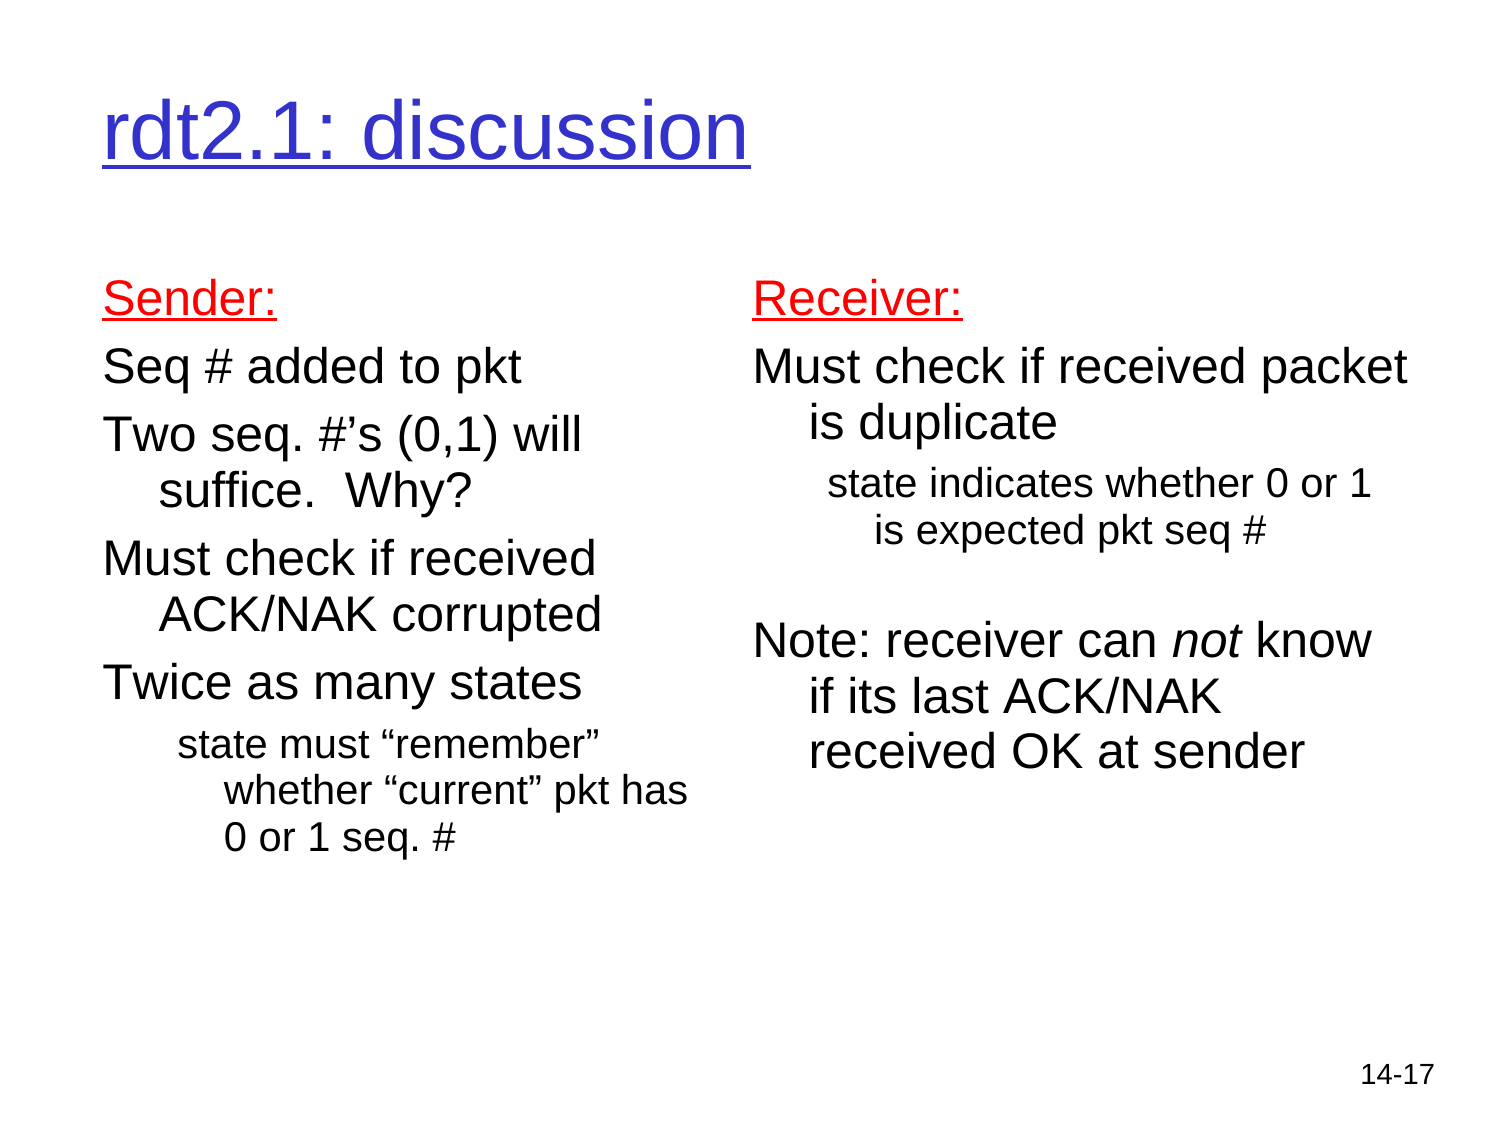

# rdt2.1: discussion
Sender:
Seq # added to pkt
Two seq. #’s (0,1) will suffice. Why?
Must check if received ACK/NAK corrupted
Twice as many states
state must “remember” whether “current” pkt has 0 or 1 seq. #
Receiver:
Must check if received packet is duplicate
state indicates whether 0 or 1 is expected pkt seq #
Note: receiver can not know if its last ACK/NAK received OK at sender
17